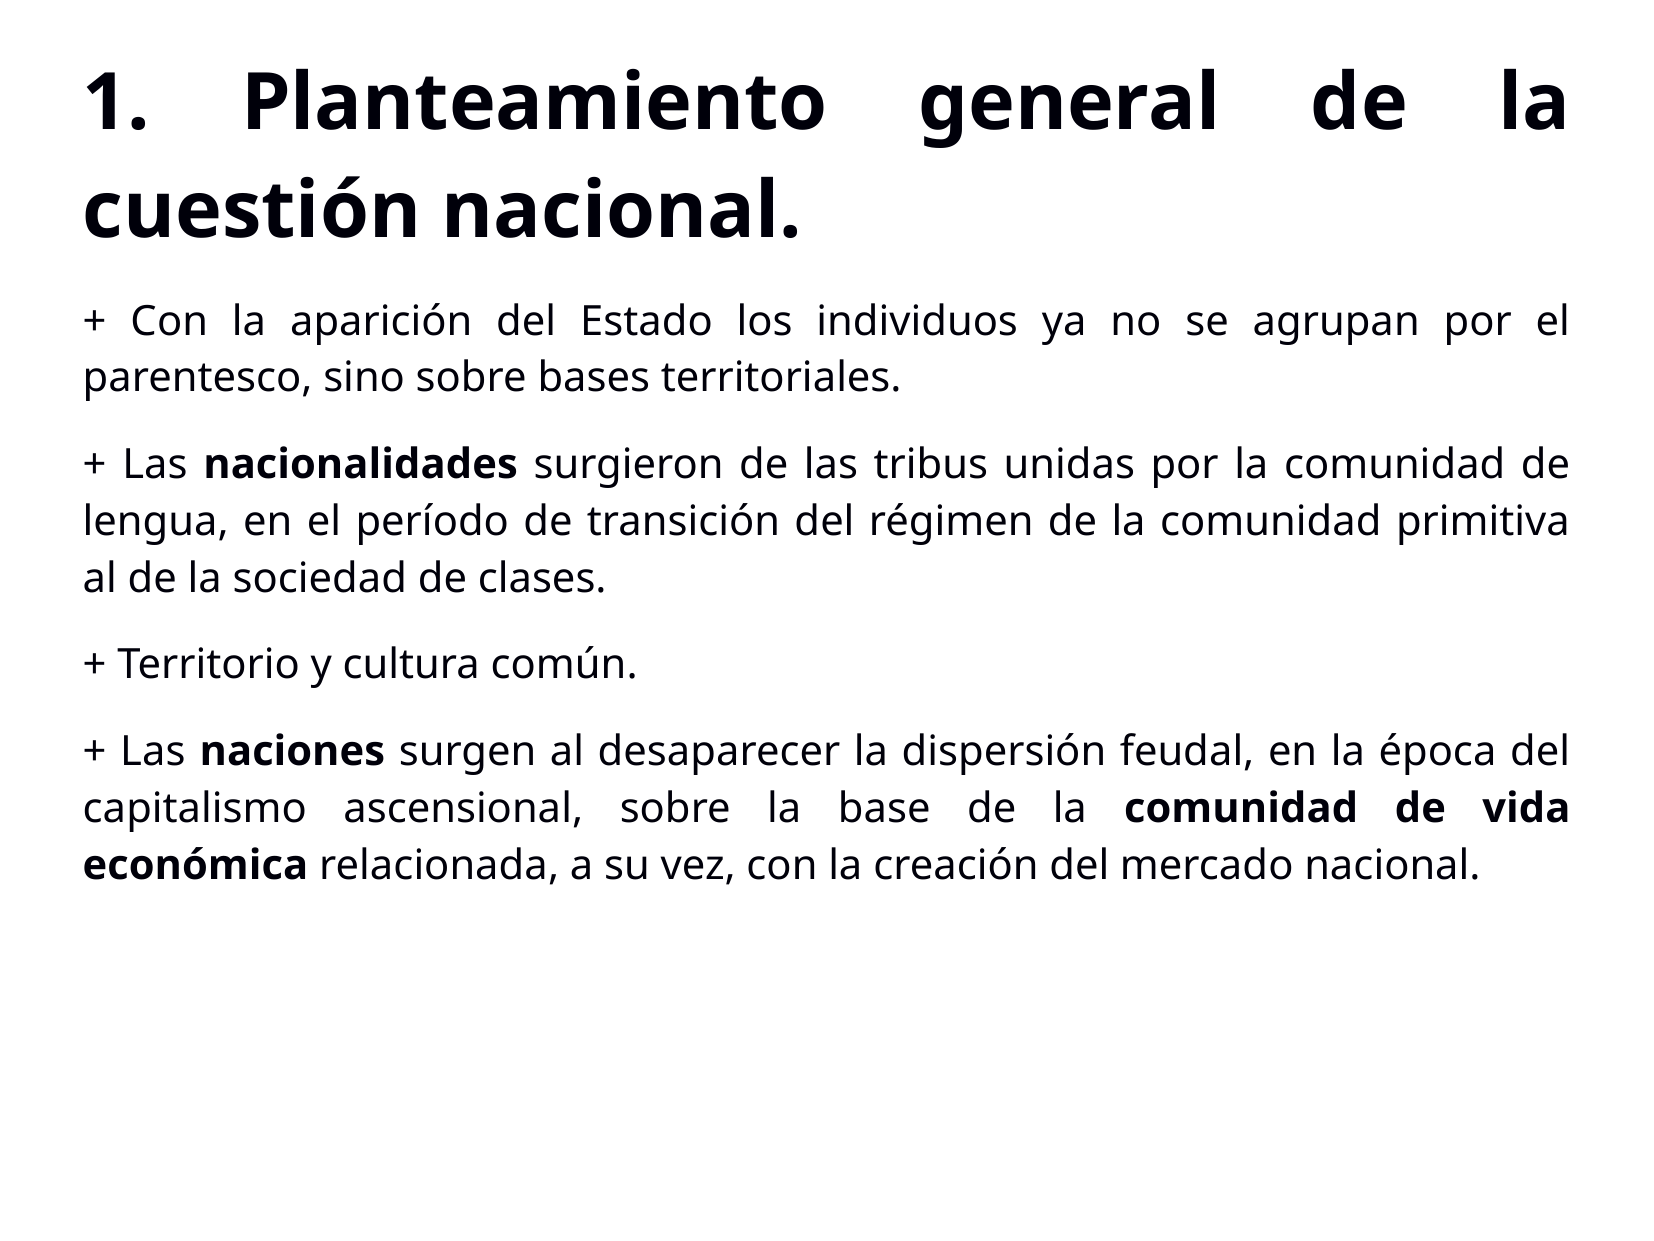

# 1. Planteamiento general de la cuestión nacional.
+ Con la aparición del Estado los individuos ya no se agrupan por el parentesco, sino sobre bases territoriales.
+ Las nacionalidades surgieron de las tribus unidas por la comunidad de lengua, en el período de transición del régimen de la comunidad primitiva al de la sociedad de clases.
+ Territorio y cultura común.
+ Las naciones surgen al desaparecer la dispersión feudal, en la época del capitalismo ascensional, sobre la base de la comunidad de vida económica relacionada, a su vez, con la creación del mercado nacional.